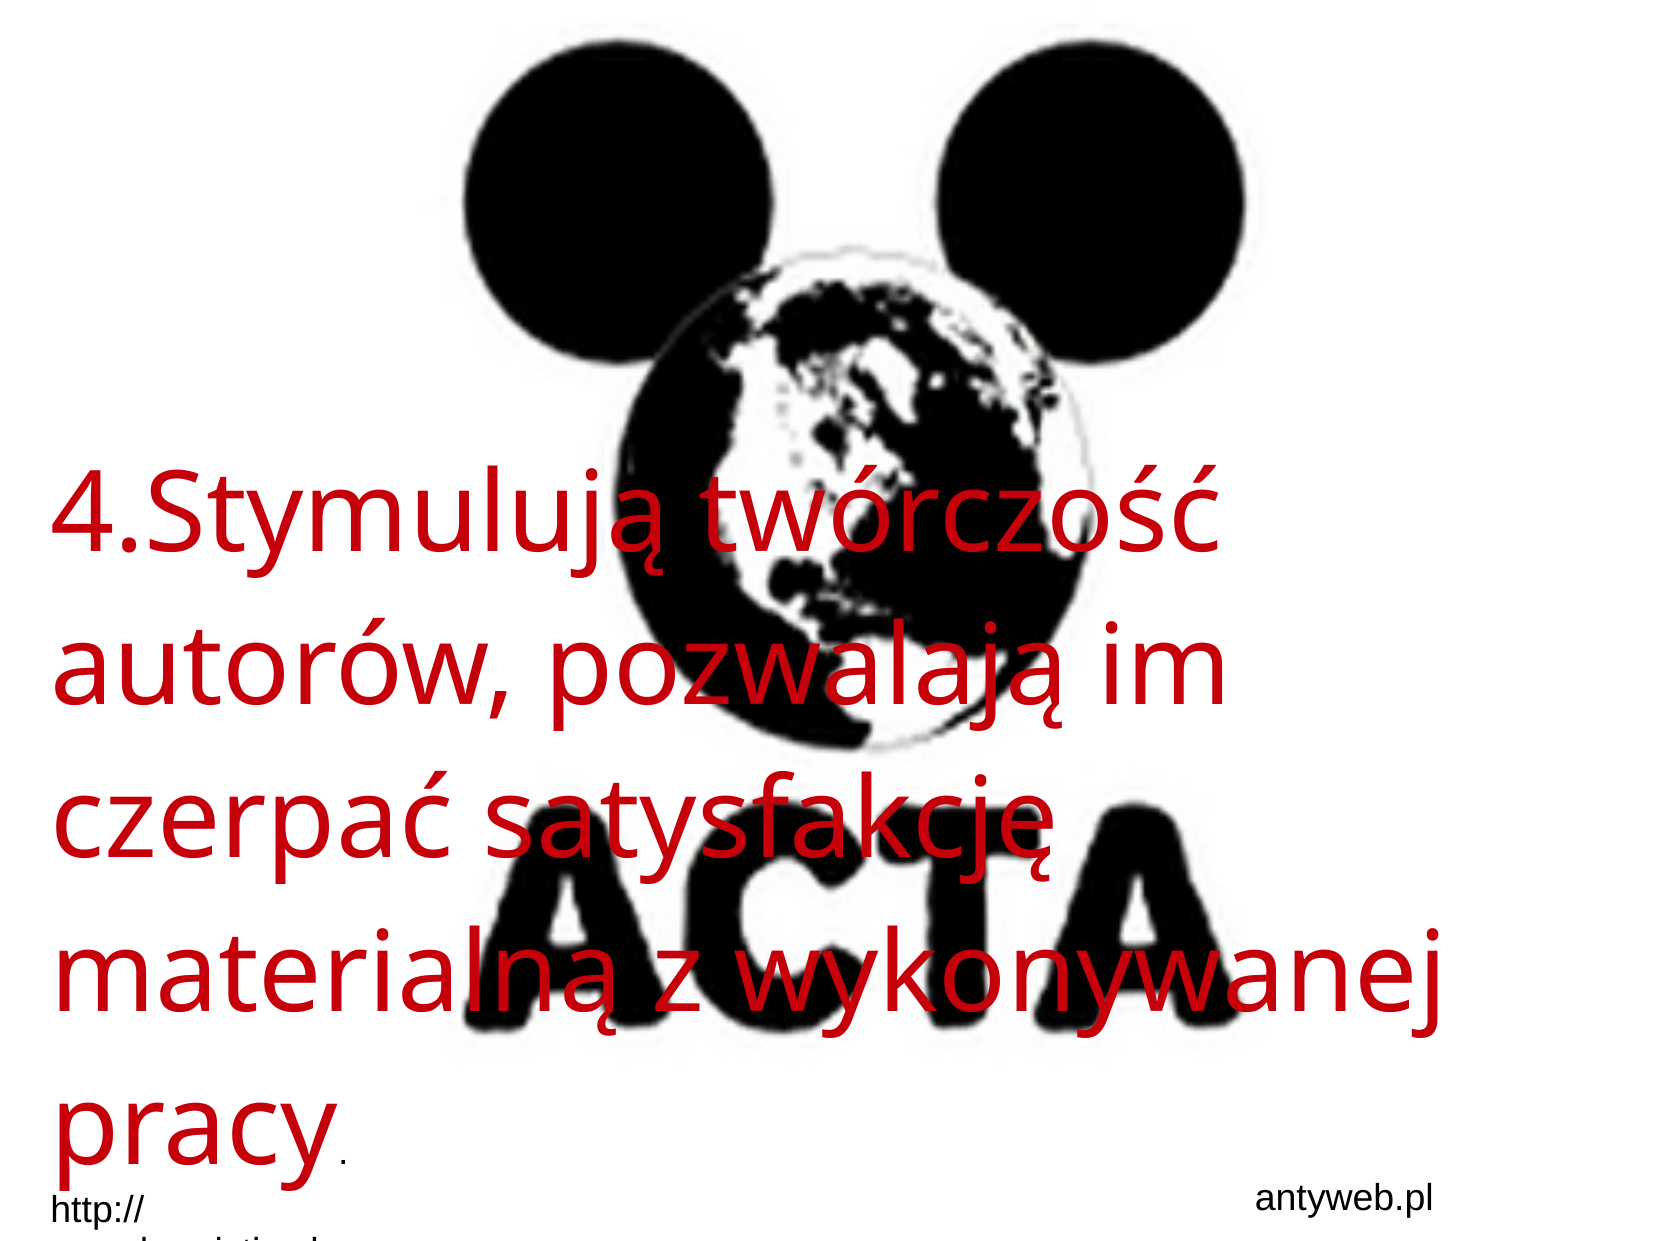

#
4.Stymulują twórczość autorów, pozwalają im czerpać satysfakcję materialną z wykonywanej pracy.
antyweb.pl
http://www.heuristic.pl